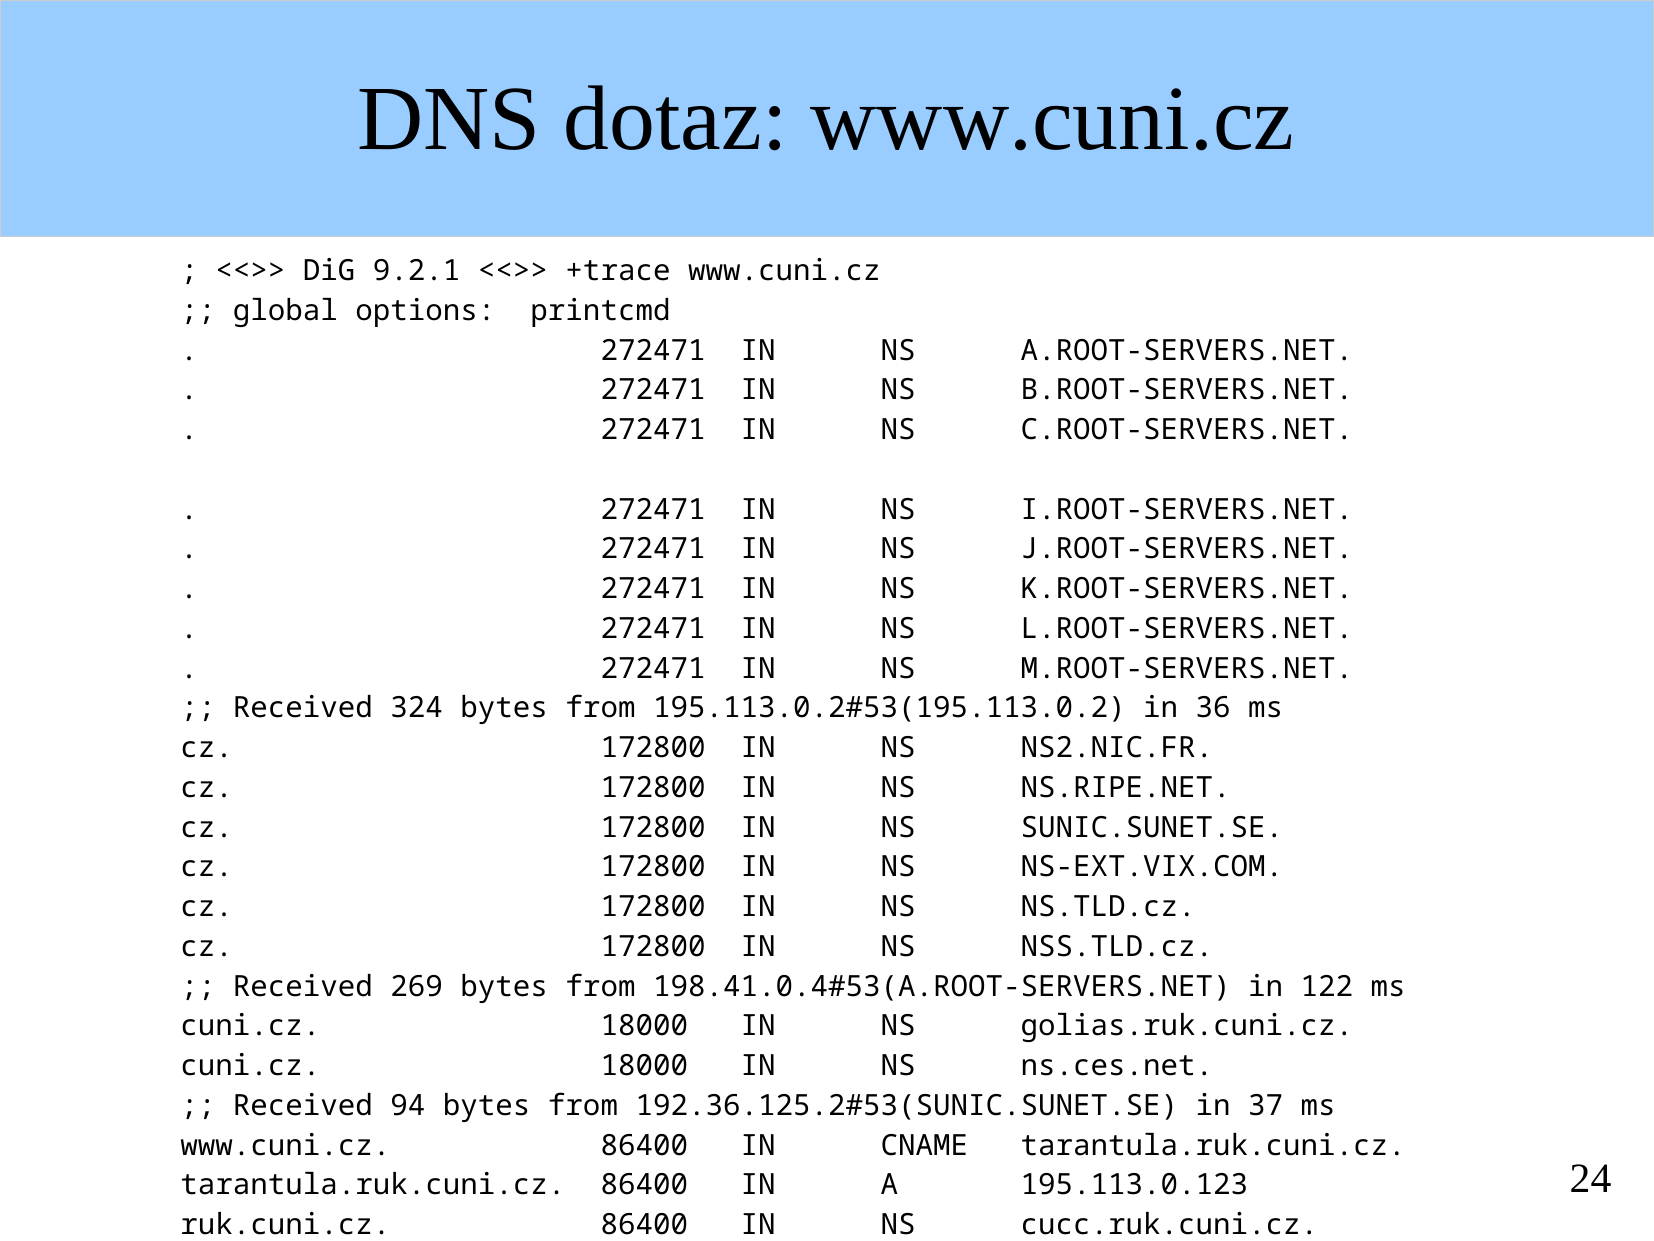

# DNS dotaz: www.cuni.cz
; <<>> DiG 9.2.1 <<>> +trace www.cuni.cz
;; global options: printcmd
. 272471 IN NS A.ROOT-SERVERS.NET.
. 272471 IN NS B.ROOT-SERVERS.NET.
. 272471 IN NS C.ROOT-SERVERS.NET.
. 272471 IN NS I.ROOT-SERVERS.NET.
. 272471 IN NS J.ROOT-SERVERS.NET.
. 272471 IN NS K.ROOT-SERVERS.NET.
. 272471 IN NS L.ROOT-SERVERS.NET.
. 272471 IN NS M.ROOT-SERVERS.NET.
;; Received 324 bytes from 195.113.0.2#53(195.113.0.2) in 36 ms
cz. 172800 IN NS NS2.NIC.FR.
cz. 172800 IN NS NS.RIPE.NET.
cz. 172800 IN NS SUNIC.SUNET.SE.
cz. 172800 IN NS NS-EXT.VIX.COM.
cz. 172800 IN NS NS.TLD.cz.
cz. 172800 IN NS NSS.TLD.cz.
;; Received 269 bytes from 198.41.0.4#53(A.ROOT-SERVERS.NET) in 122 ms
cuni.cz. 18000 IN NS golias.ruk.cuni.cz.
cuni.cz. 18000 IN NS ns.ces.net.
;; Received 94 bytes from 192.36.125.2#53(SUNIC.SUNET.SE) in 37 ms
www.cuni.cz. 86400 IN CNAME tarantula.ruk.cuni.cz.
tarantula.ruk.cuni.cz. 86400 IN A 195.113.0.123
ruk.cuni.cz. 86400 IN NS cucc.ruk.cuni.cz.
ruk.cuni.cz. 86400 IN NS golias.ruk.cuni.cz.
ruk.cuni.cz. 86400 IN NS ruzenka.prf.cuni.cz.
;; Received 187 bytes from 195.113.0.2#53(golias.ruk.cuni.cz) in 0 ms